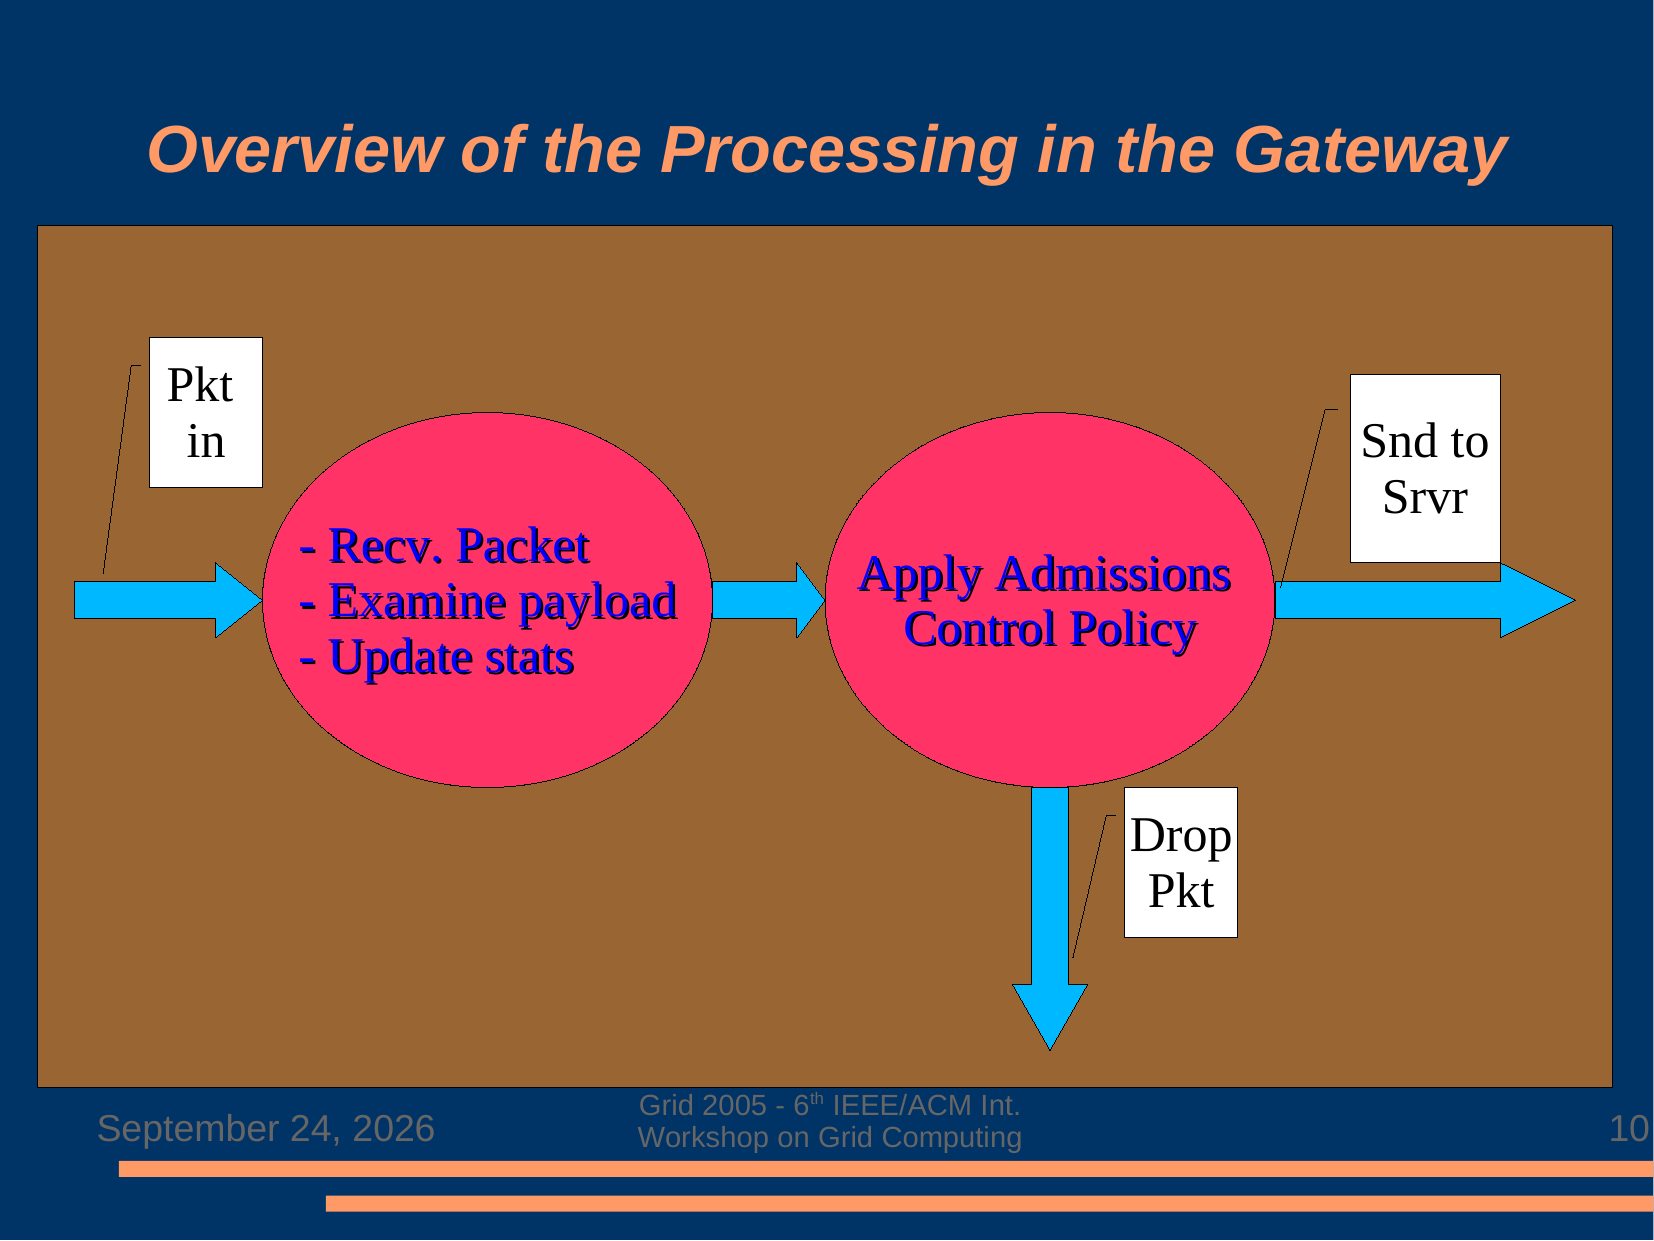

# Overview of the Processing in the Gateway
Pkt
in
Snd to
Srvr
- Recv. Packet
- Examine payload
- Update stats
Apply Admissions
Control Policy
Drop
Pkt